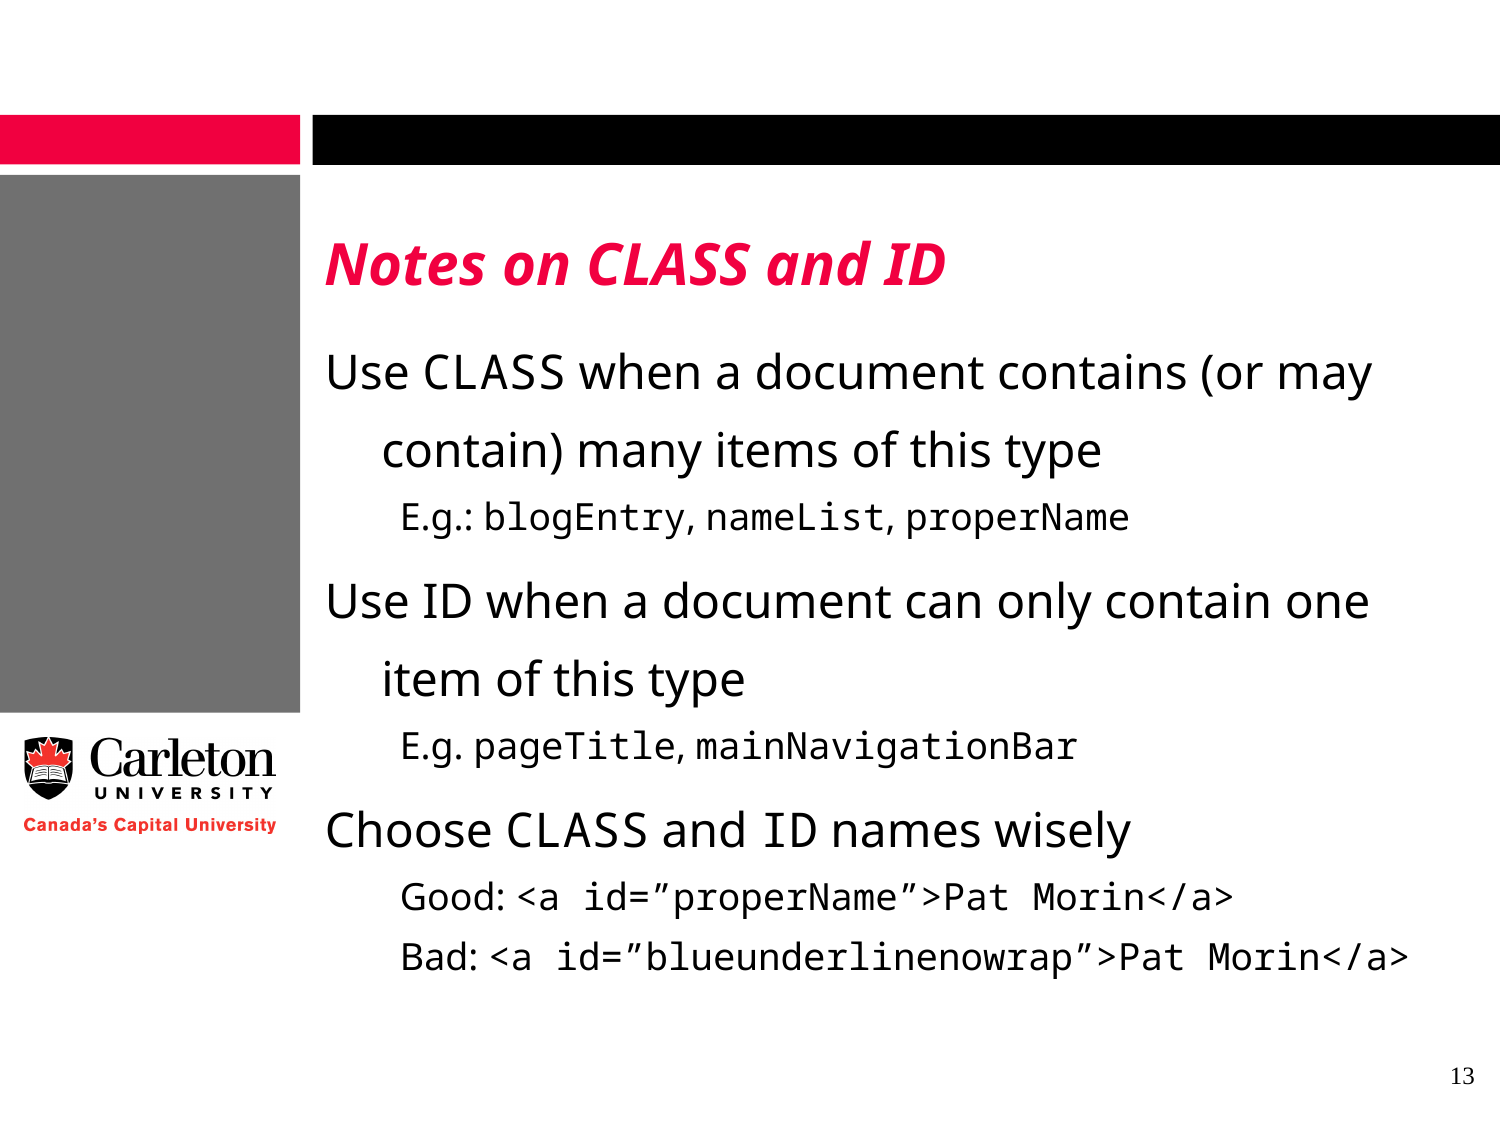

# Notes on CLASS and ID
Use CLASS when a document contains (or may contain) many items of this type
E.g.: blogEntry, nameList, properName
Use ID when a document can only contain one item of this type
E.g. pageTitle, mainNavigationBar
Choose CLASS and ID names wisely
Good: <a id=”properName”>Pat Morin</a>
Bad: <a id=”blueunderlinenowrap”>Pat Morin</a>
13